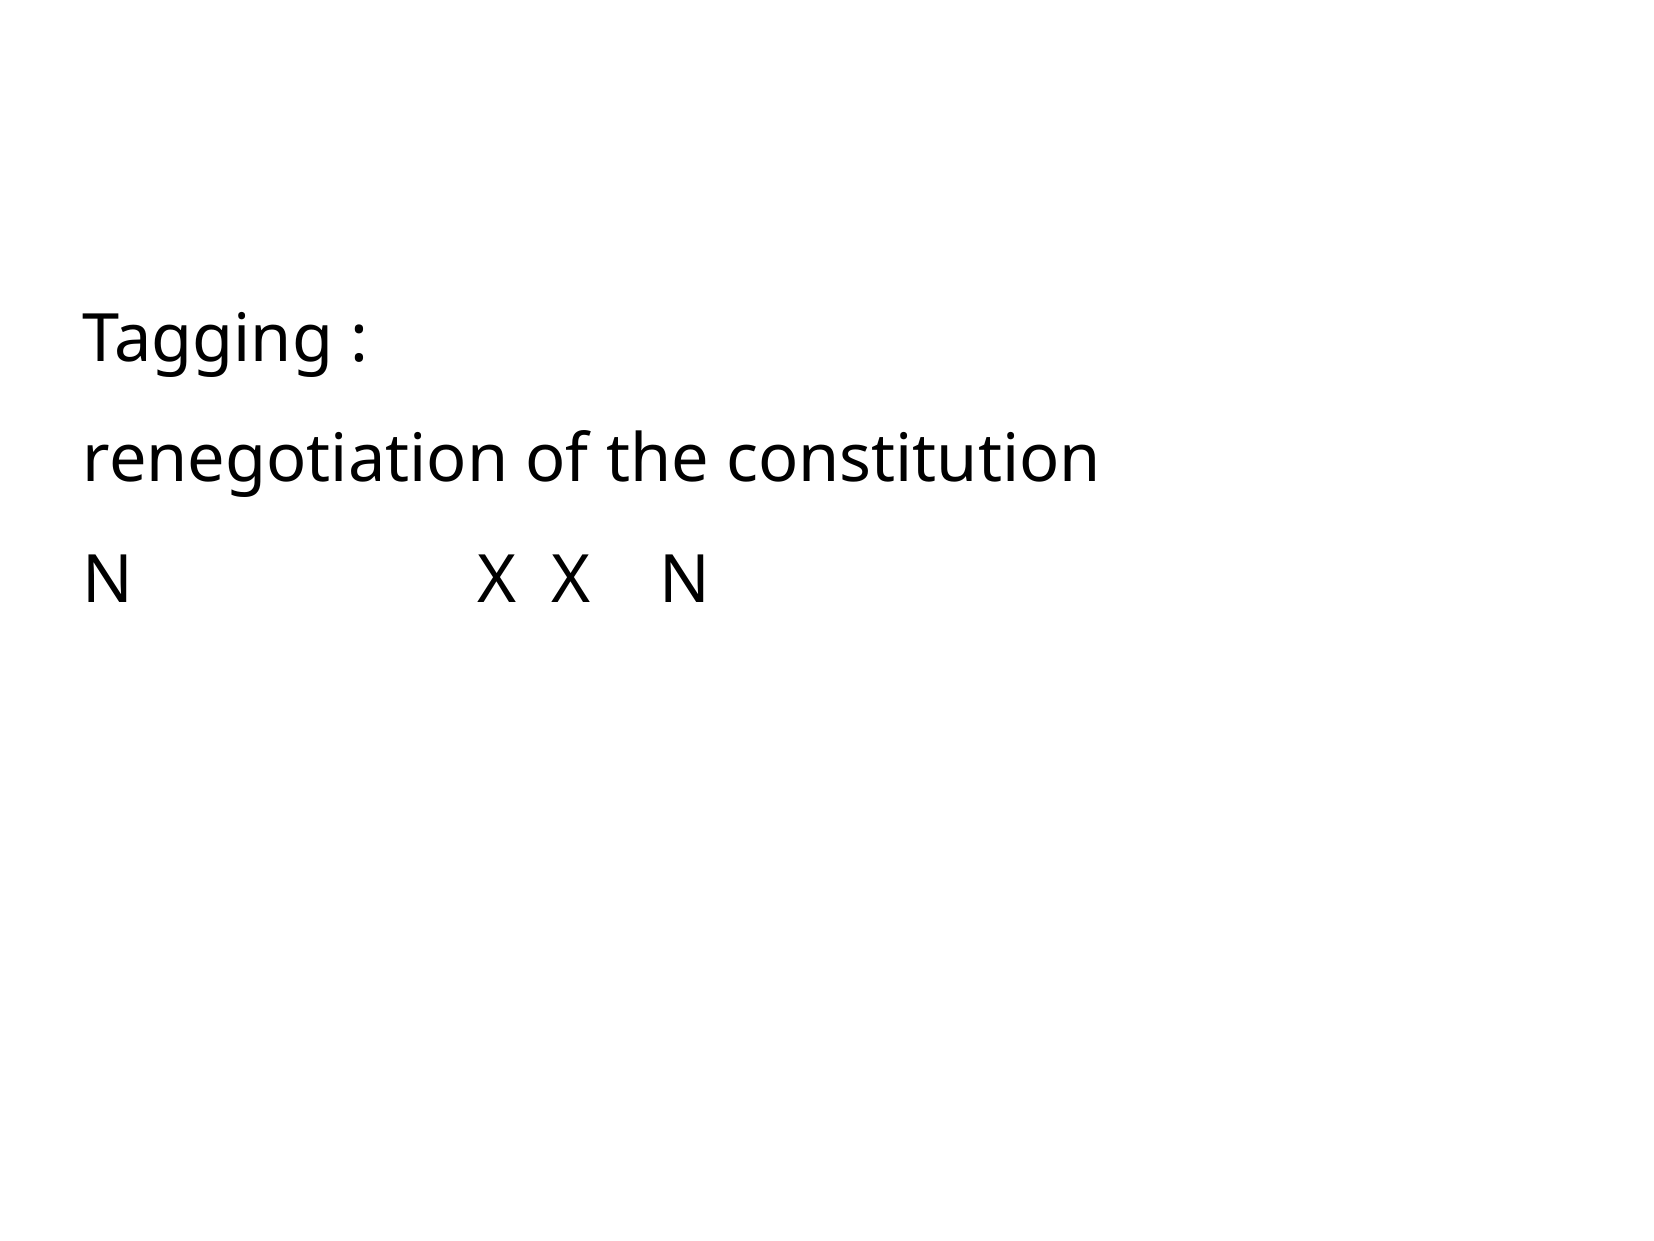

#
Tagging :
renegotiation of the constitution
N X X N